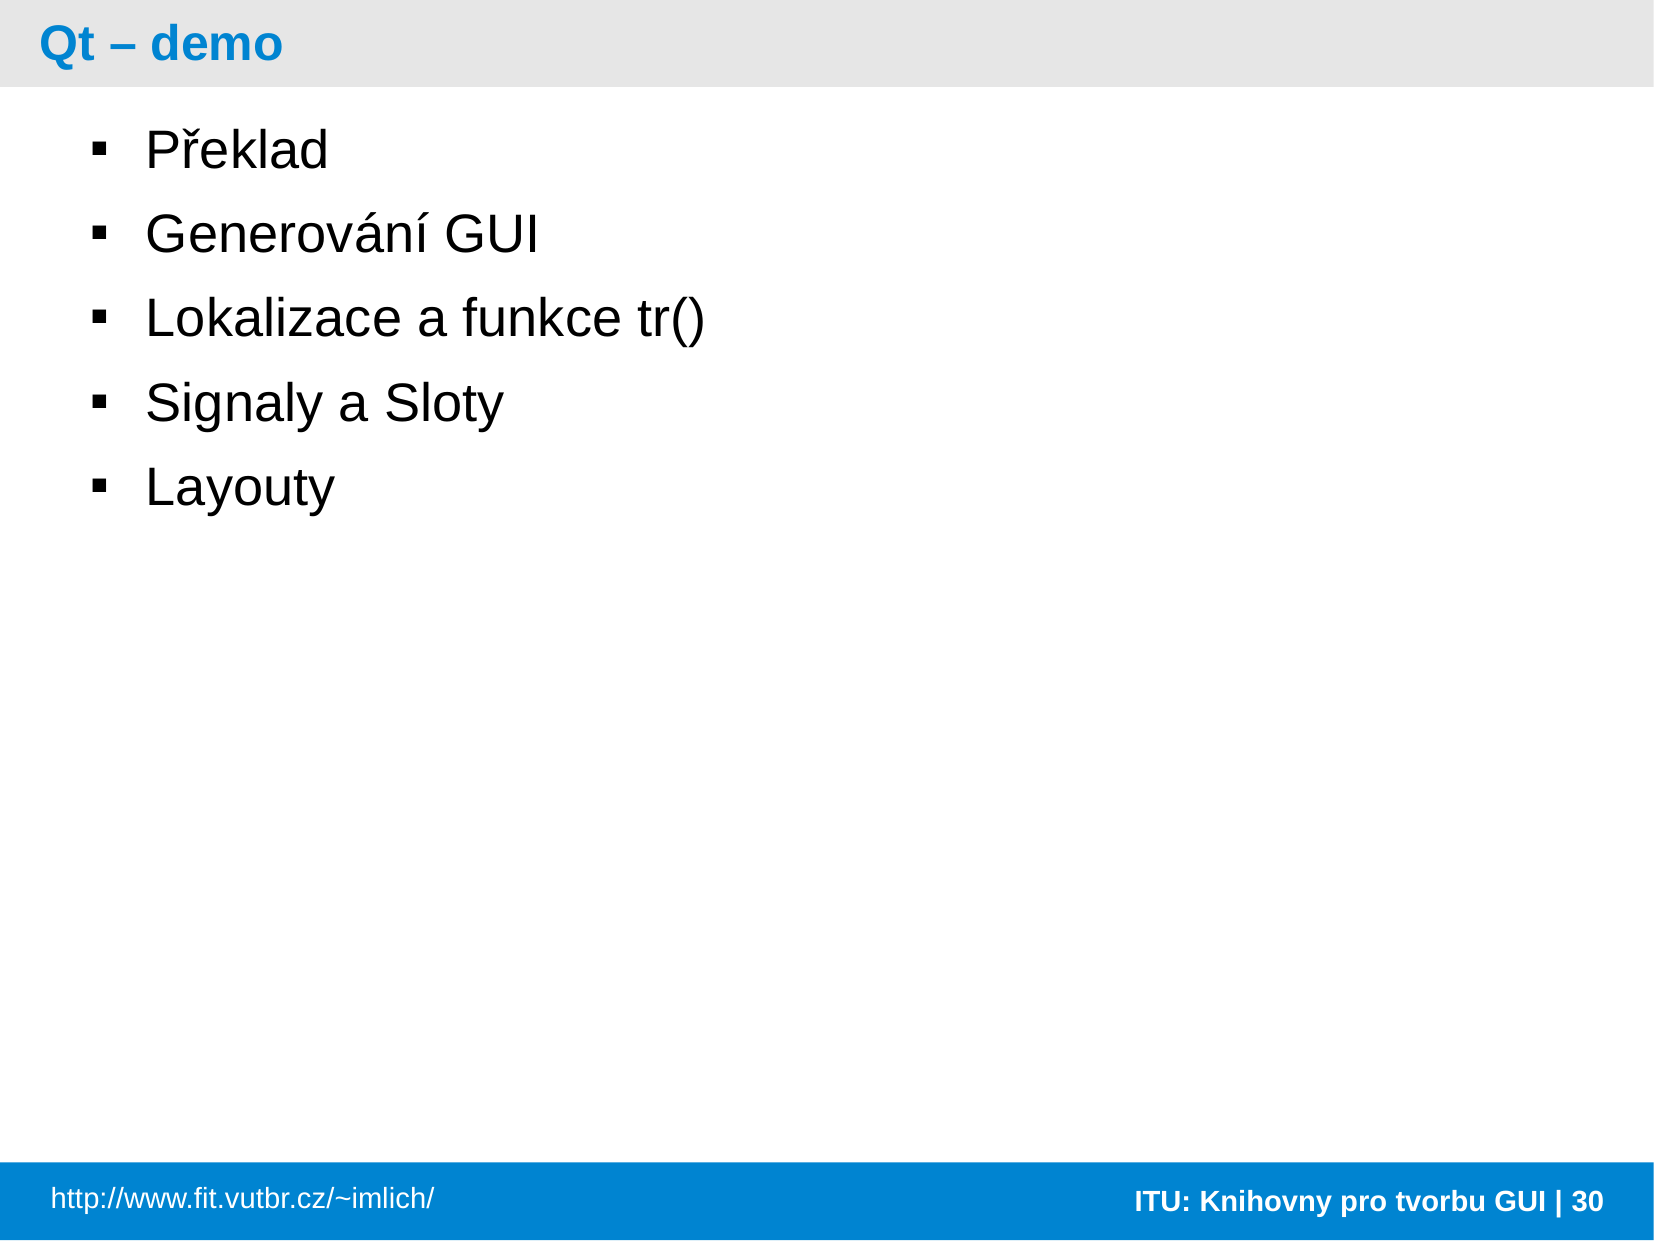

# Qt – demo
Překlad
Generování GUI
Lokalizace a funkce tr()
Signaly a Sloty
Layouty